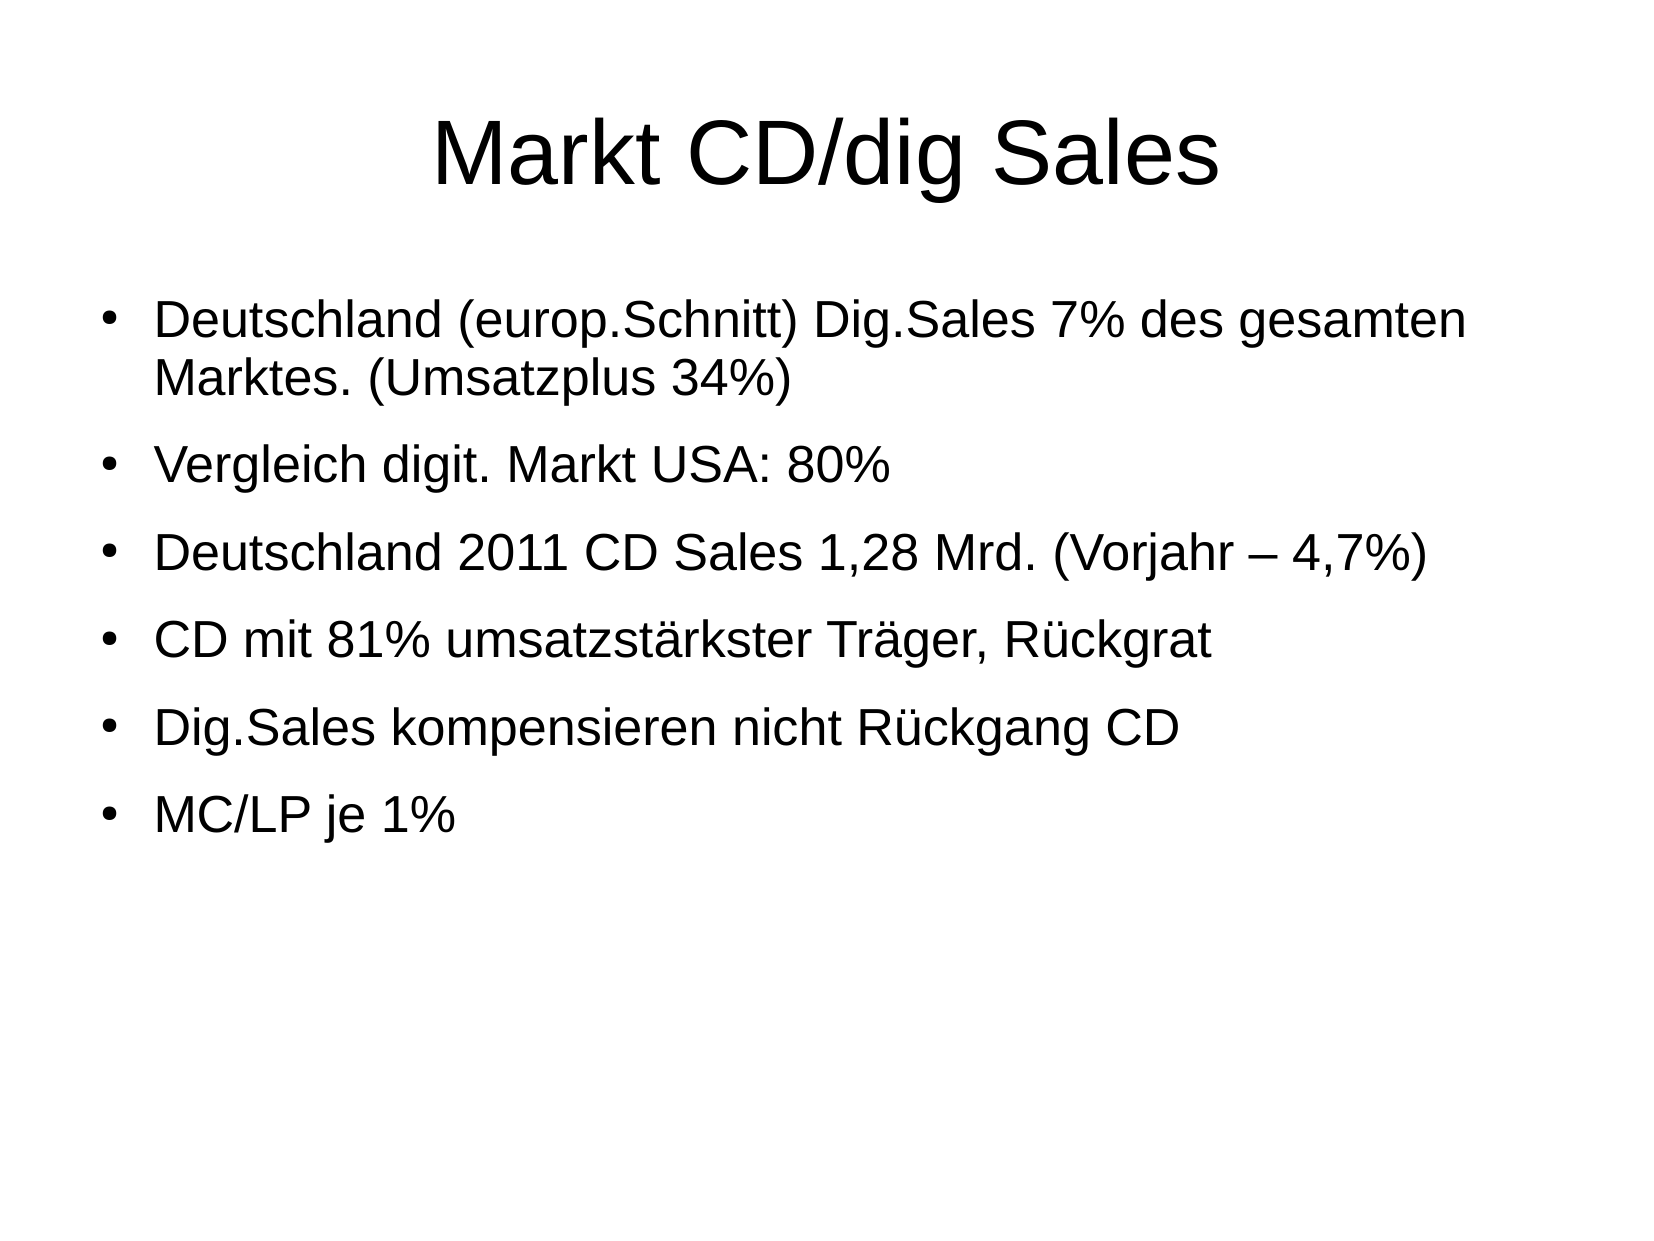

# Markt CD/dig Sales
Deutschland (europ.Schnitt) Dig.Sales 7% des gesamten Marktes. (Umsatzplus 34%)
Vergleich digit. Markt USA: 80%
Deutschland 2011 CD Sales 1,28 Mrd. (Vorjahr – 4,7%)
CD mit 81% umsatzstärkster Träger, Rückgrat
Dig.Sales kompensieren nicht Rückgang CD
MC/LP je 1%